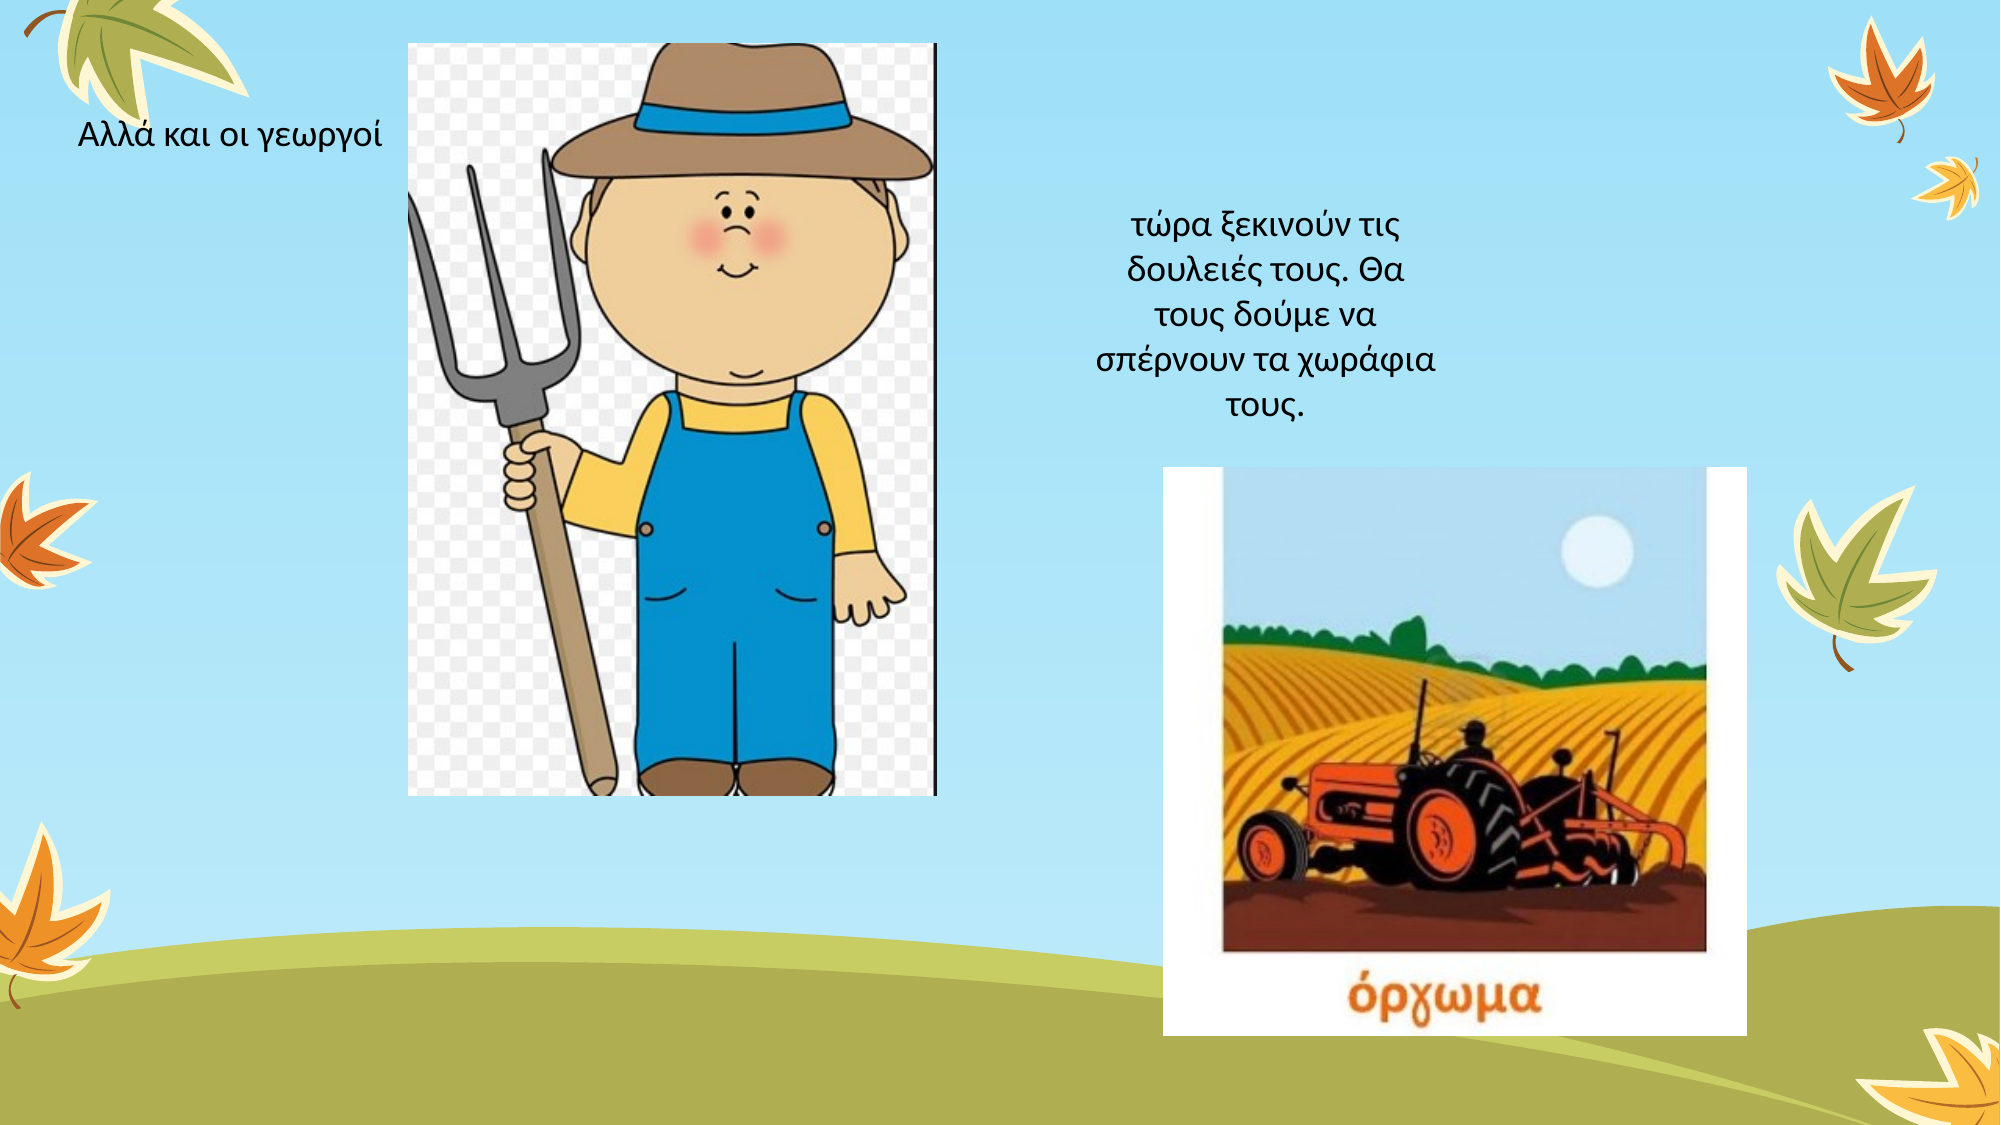

Αλλά και οι γεωργοί
τώρα ξεκινούν τις δουλειές τους. Θα τους δούμε να σπέρνουν τα χωράφια τους.